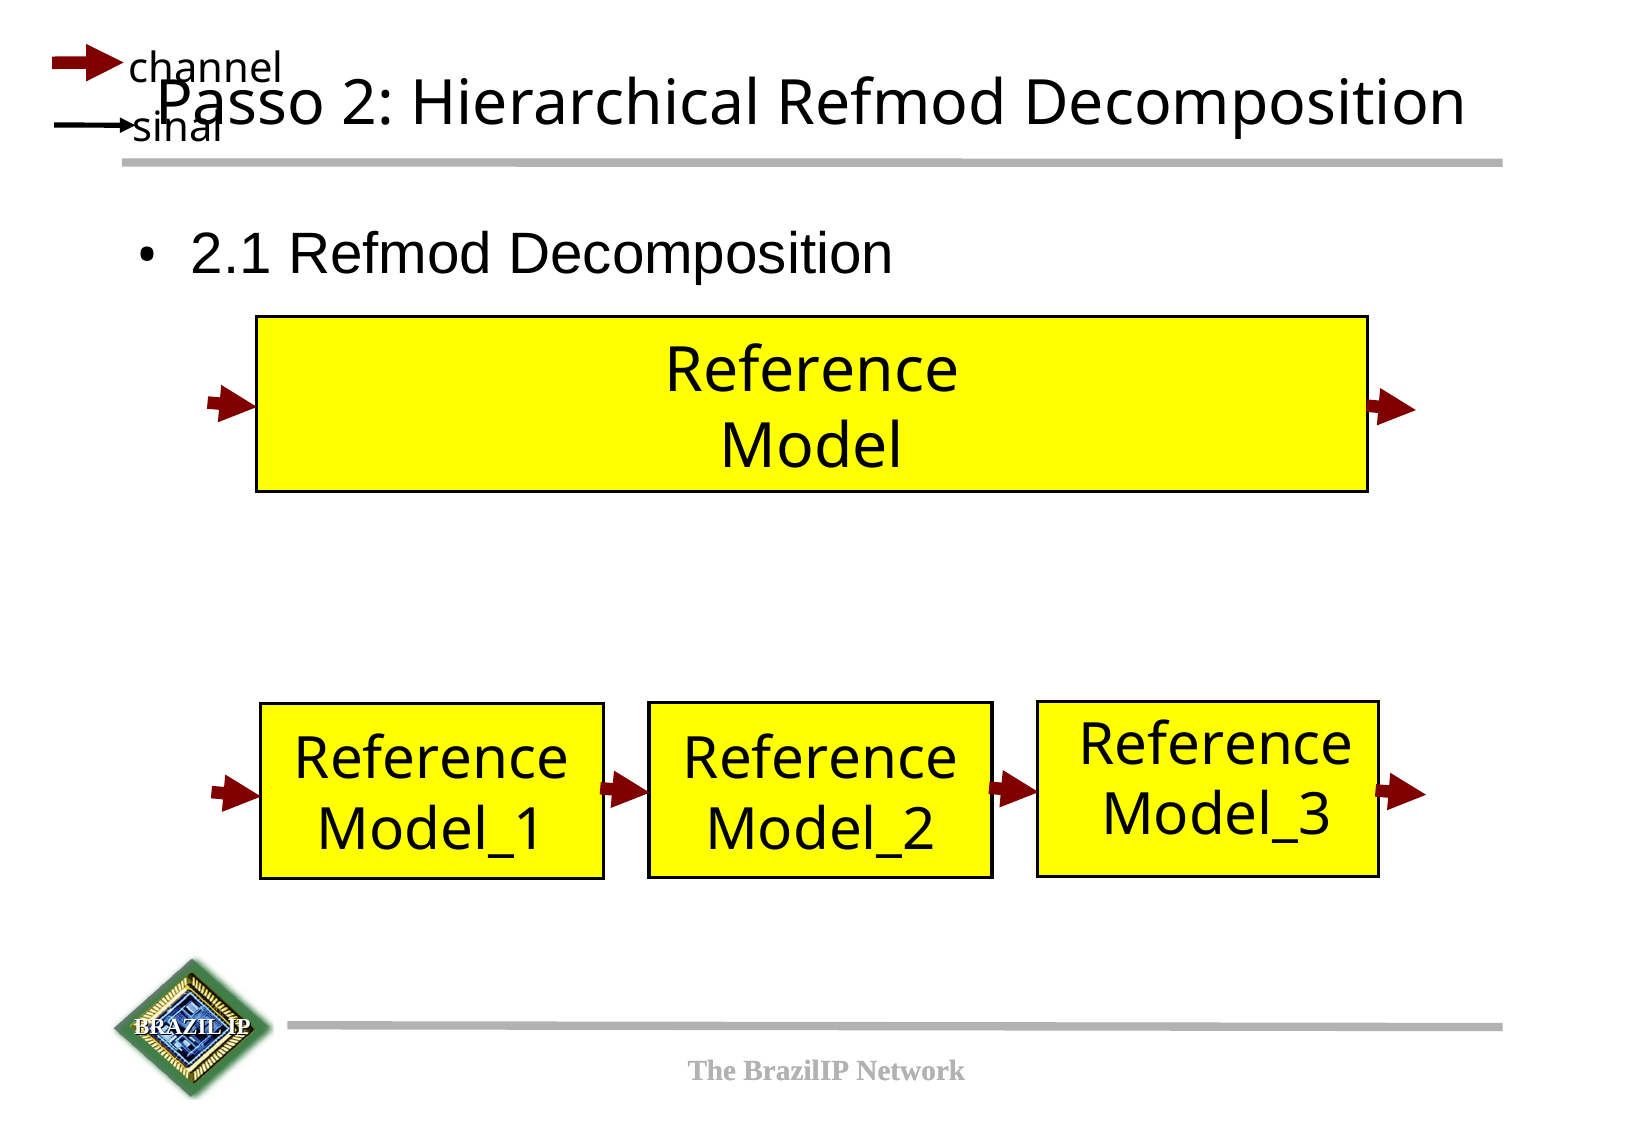

# Passo 2: Hierarchical Refmod Decomposition
channel
sinal
2.1 Refmod Decomposition
Reference
Model
Reference
Model_3
Reference
Model_2
Reference
Model_1